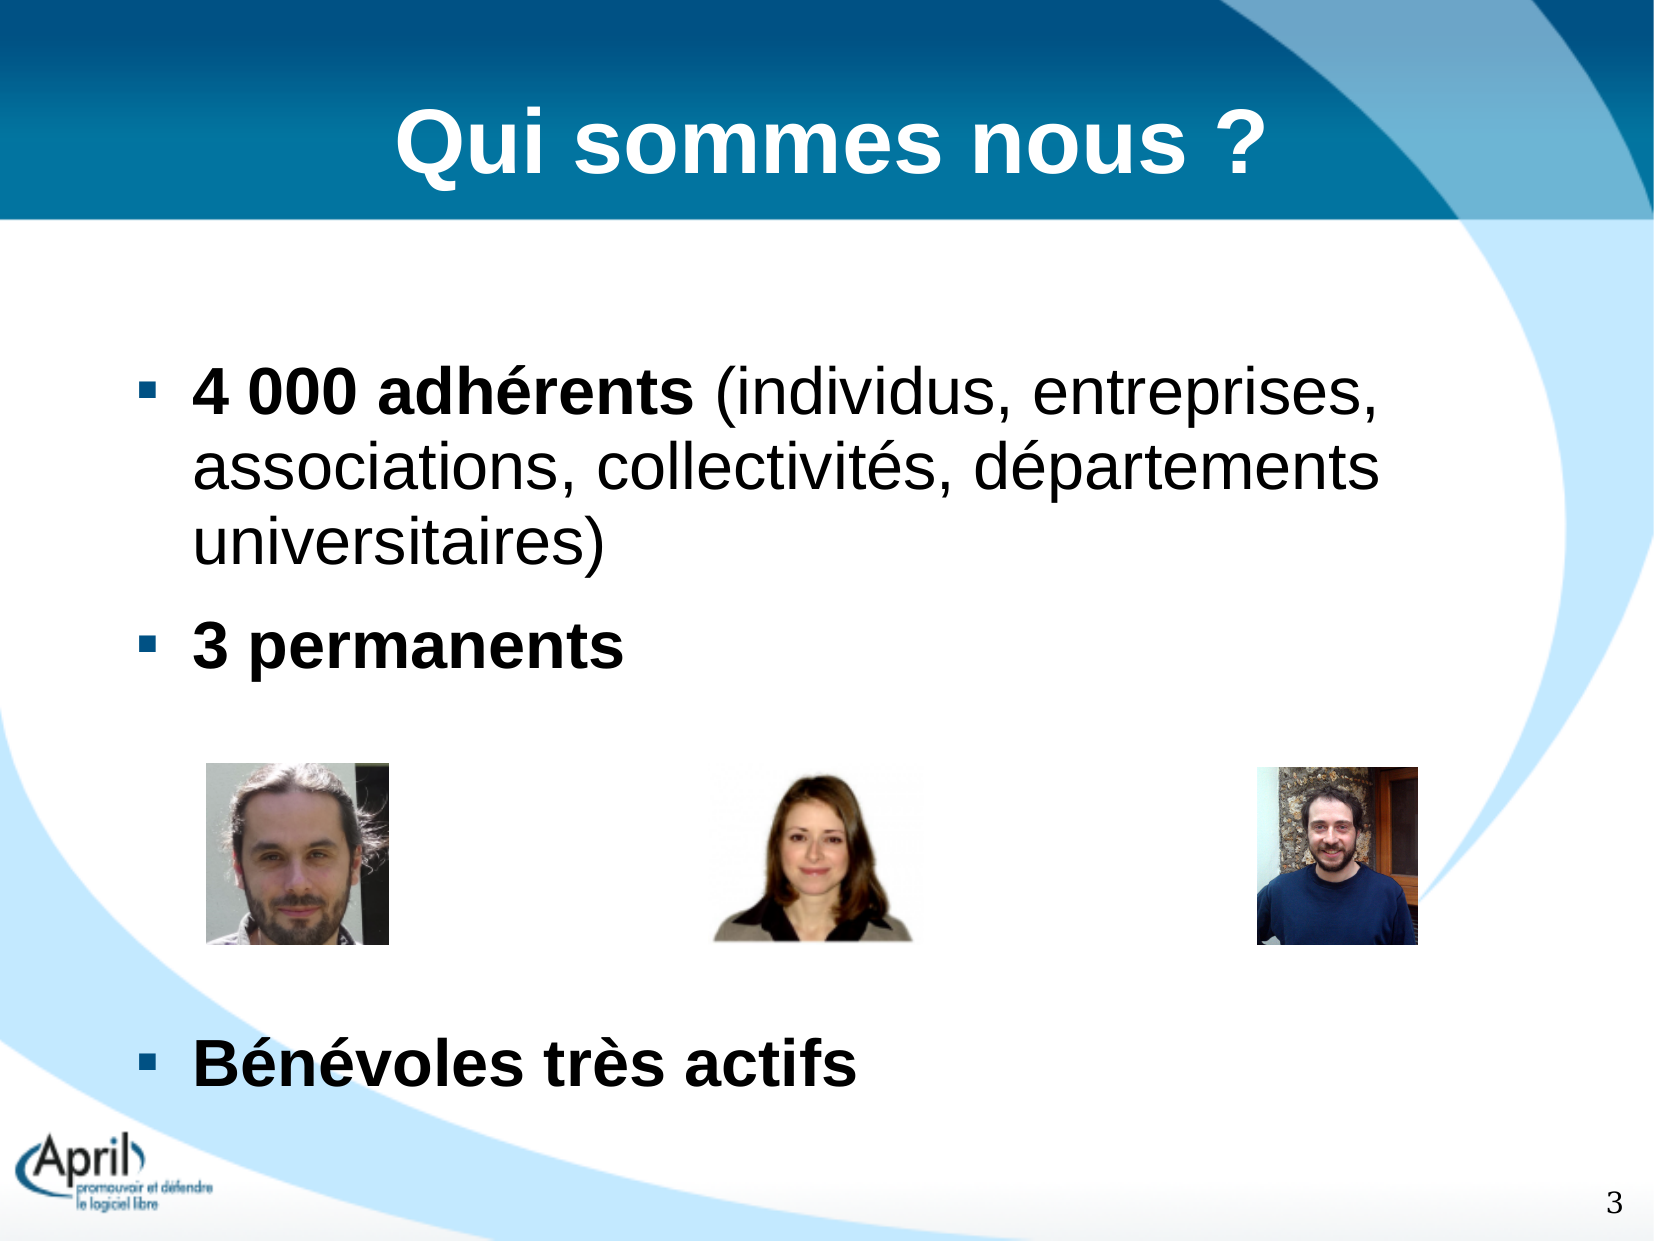

# Qui sommes nous ?
4 000 adhérents (individus, entreprises, associations, collectivités, départements universitaires)
3 permanents
Bénévoles très actifs
3